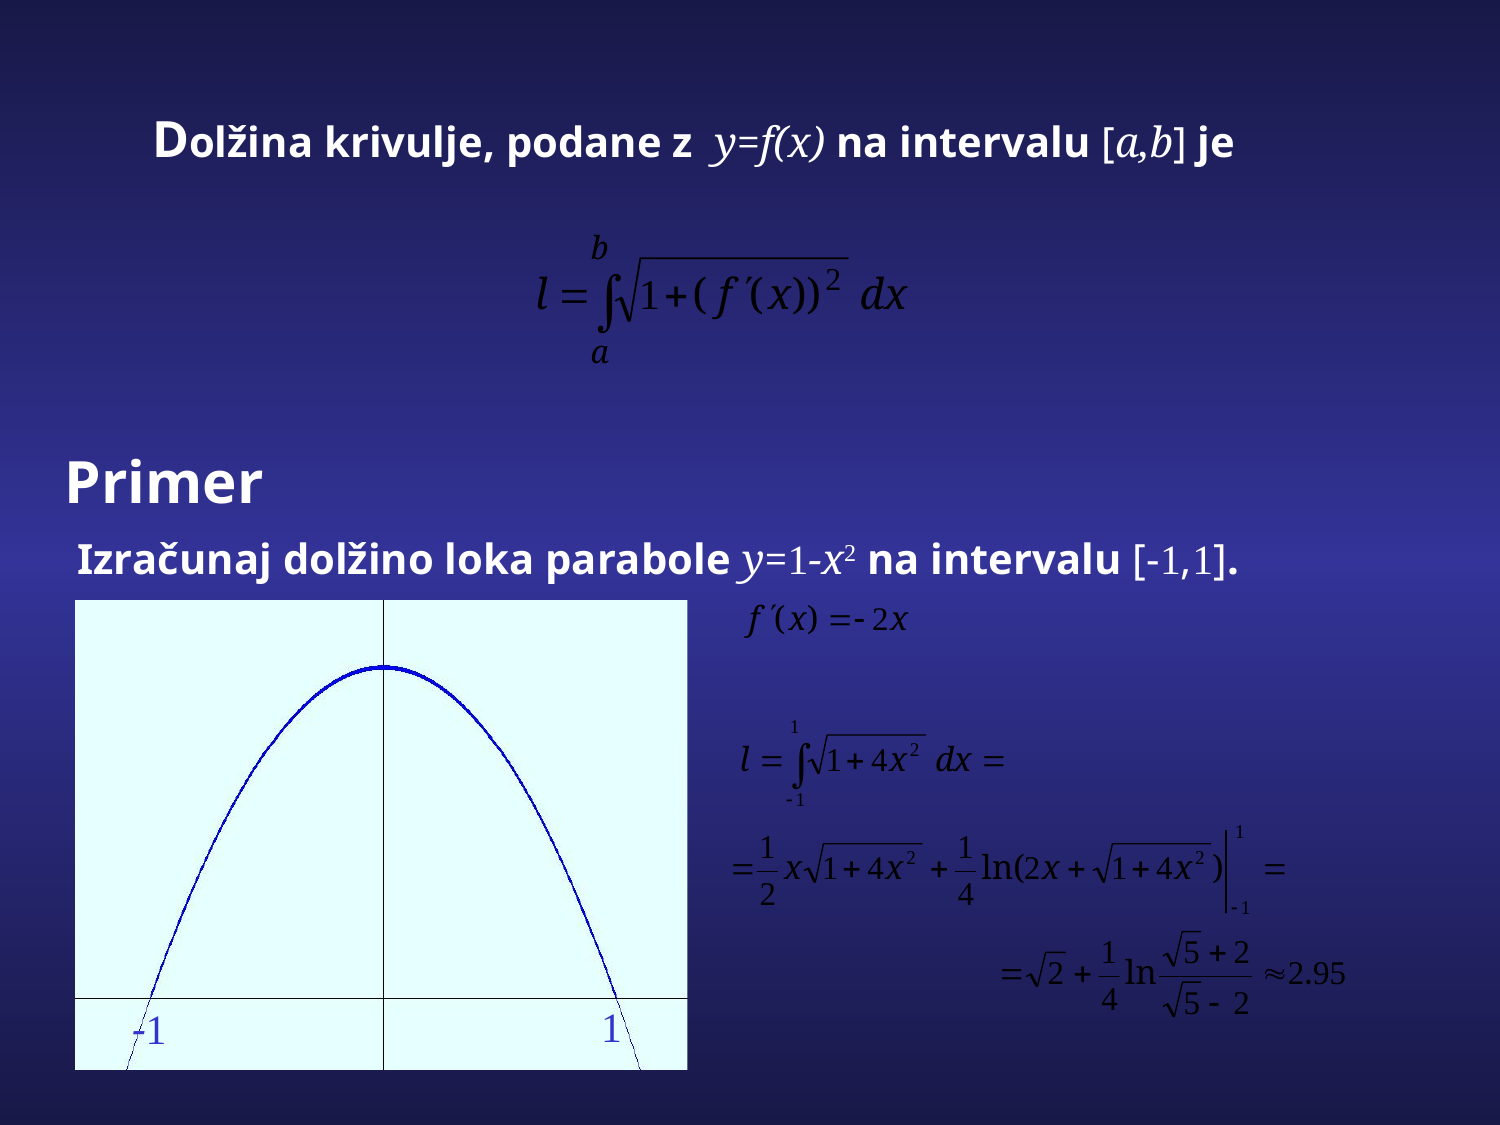

Dolžina krivulje, podane z y=f(x) na intervalu [a,b] je
Primer
Izračunaj dolžino loka parabole y=1-x2 na intervalu [-1,1].
1
-1